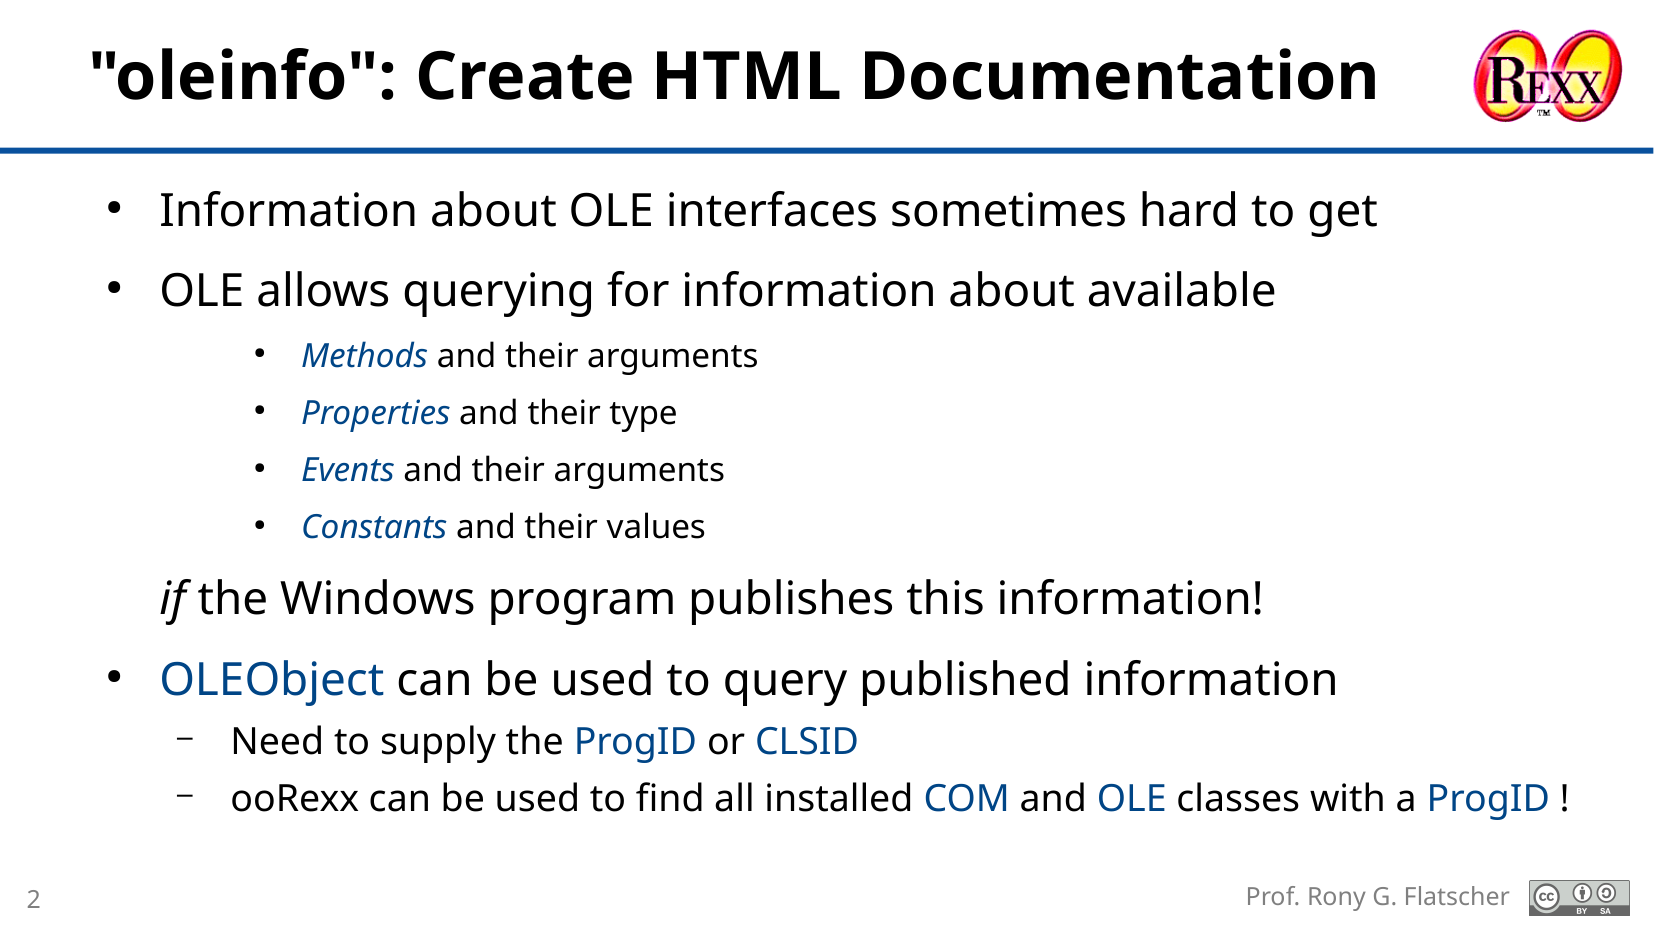

# "oleinfo": Create HTML Documentation
Information about OLE interfaces sometimes hard to get
OLE allows querying for information about available
Methods and their arguments
Properties and their type
Events and their arguments
Constants and their values
if the Windows program publishes this information!
OLEObject can be used to query published information
Need to supply the ProgID or CLSID
ooRexx can be used to find all installed COM and OLE classes with a ProgID !